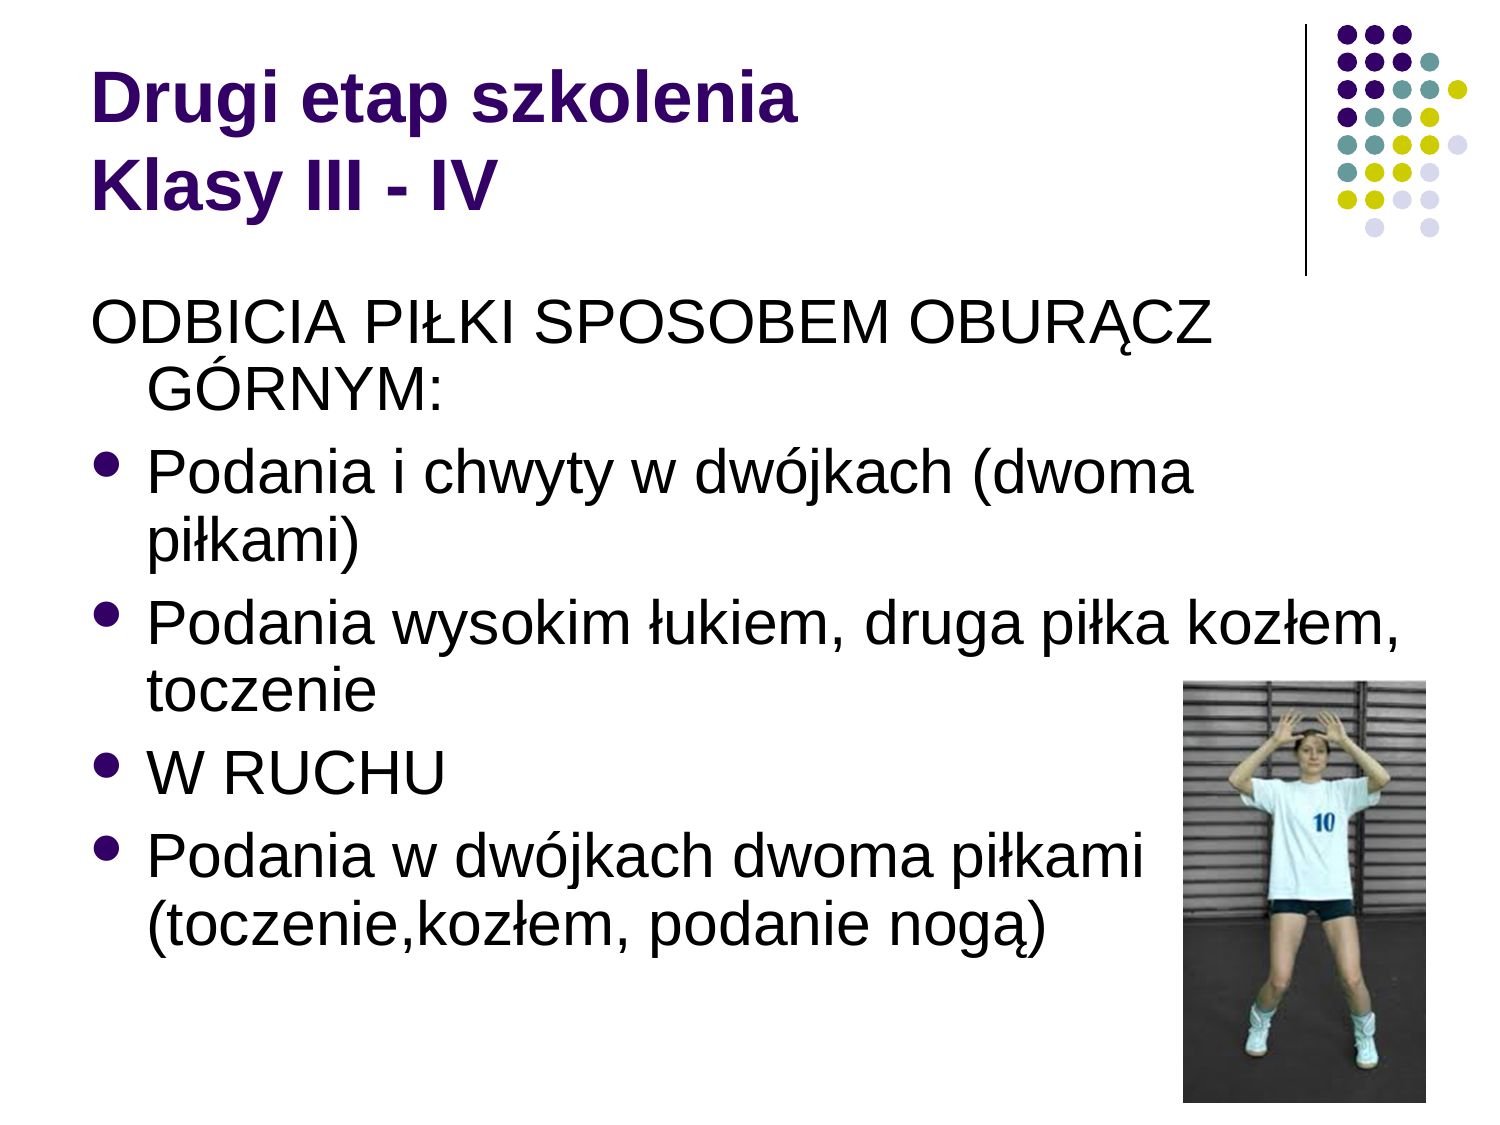

# Drugi etap szkolenia Klasy III - IV
ODBICIA PIŁKI SPOSOBEM OBURĄCZ GÓRNYM:
Podania i chwyty w dwójkach (dwoma piłkami)
Podania wysokim łukiem, druga piłka kozłem, toczenie
W RUCHU
Podania w dwójkach dwoma piłkami (toczenie,kozłem, podanie nogą)